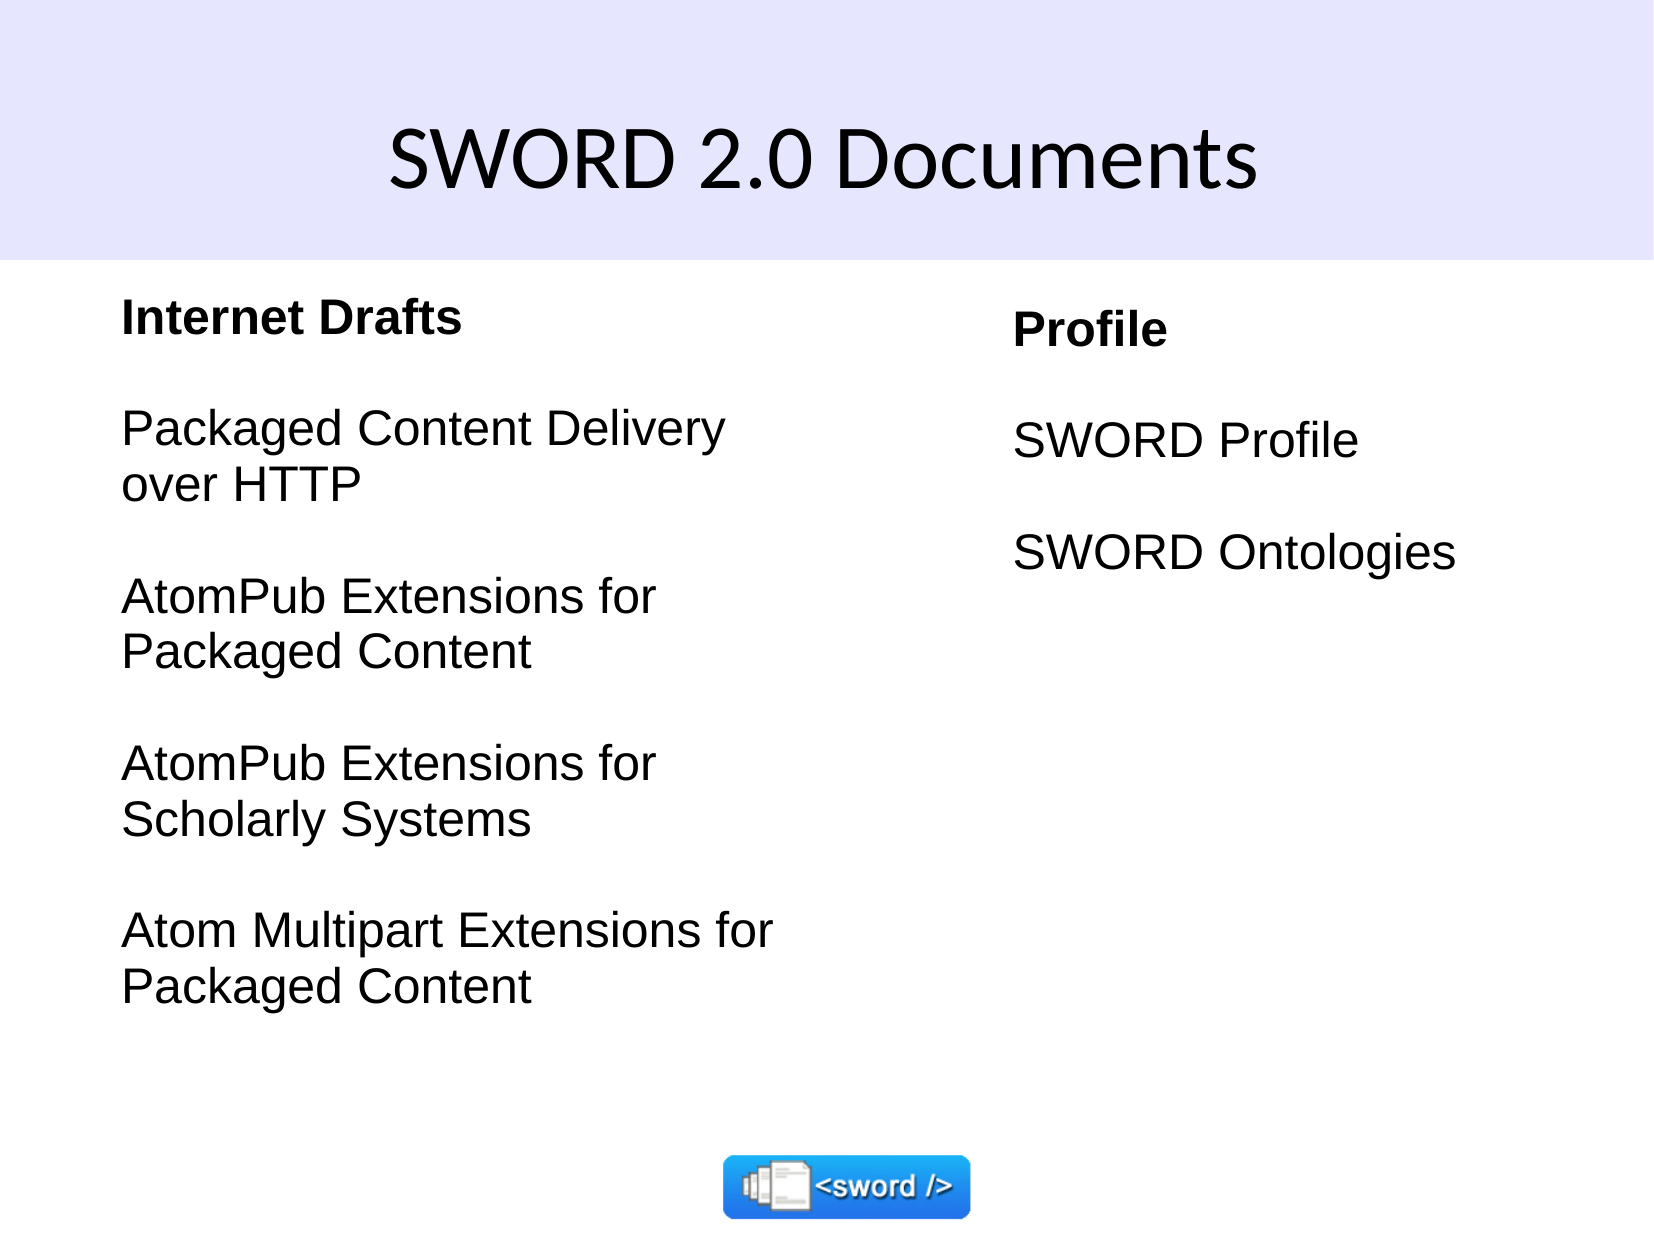

SWORD 2.0 Documents
Internet Drafts
Packaged Content Delivery over HTTP
AtomPub Extensions for Packaged Content
AtomPub Extensions for Scholarly Systems
Atom Multipart Extensions for Packaged Content
Profile
SWORD Profile
SWORD Ontologies